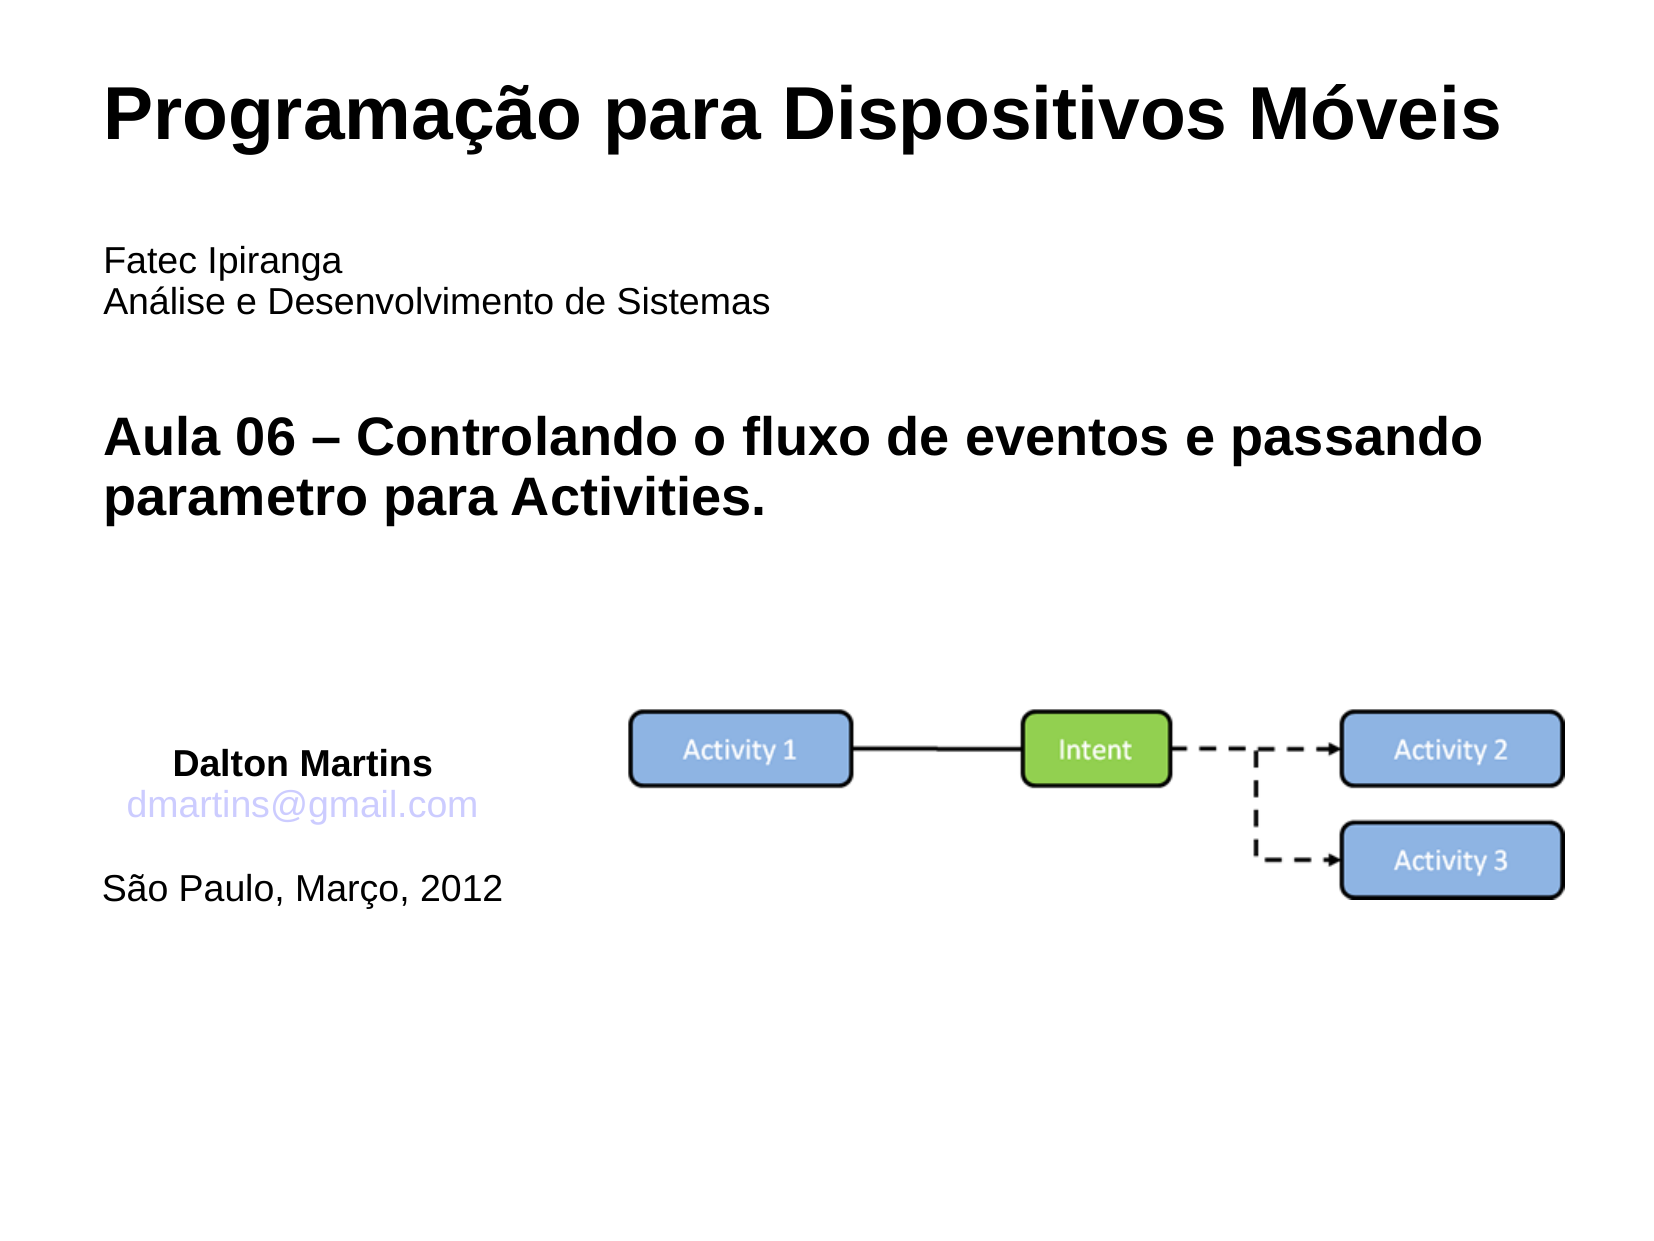

Programação para Dispositivos Móveis
Fatec Ipiranga
Análise e Desenvolvimento de Sistemas
Aula 06 – Controlando o fluxo de eventos e passando parametro para Activities.
Dalton Martins
dmartins@gmail.com
São Paulo, Março, 2012